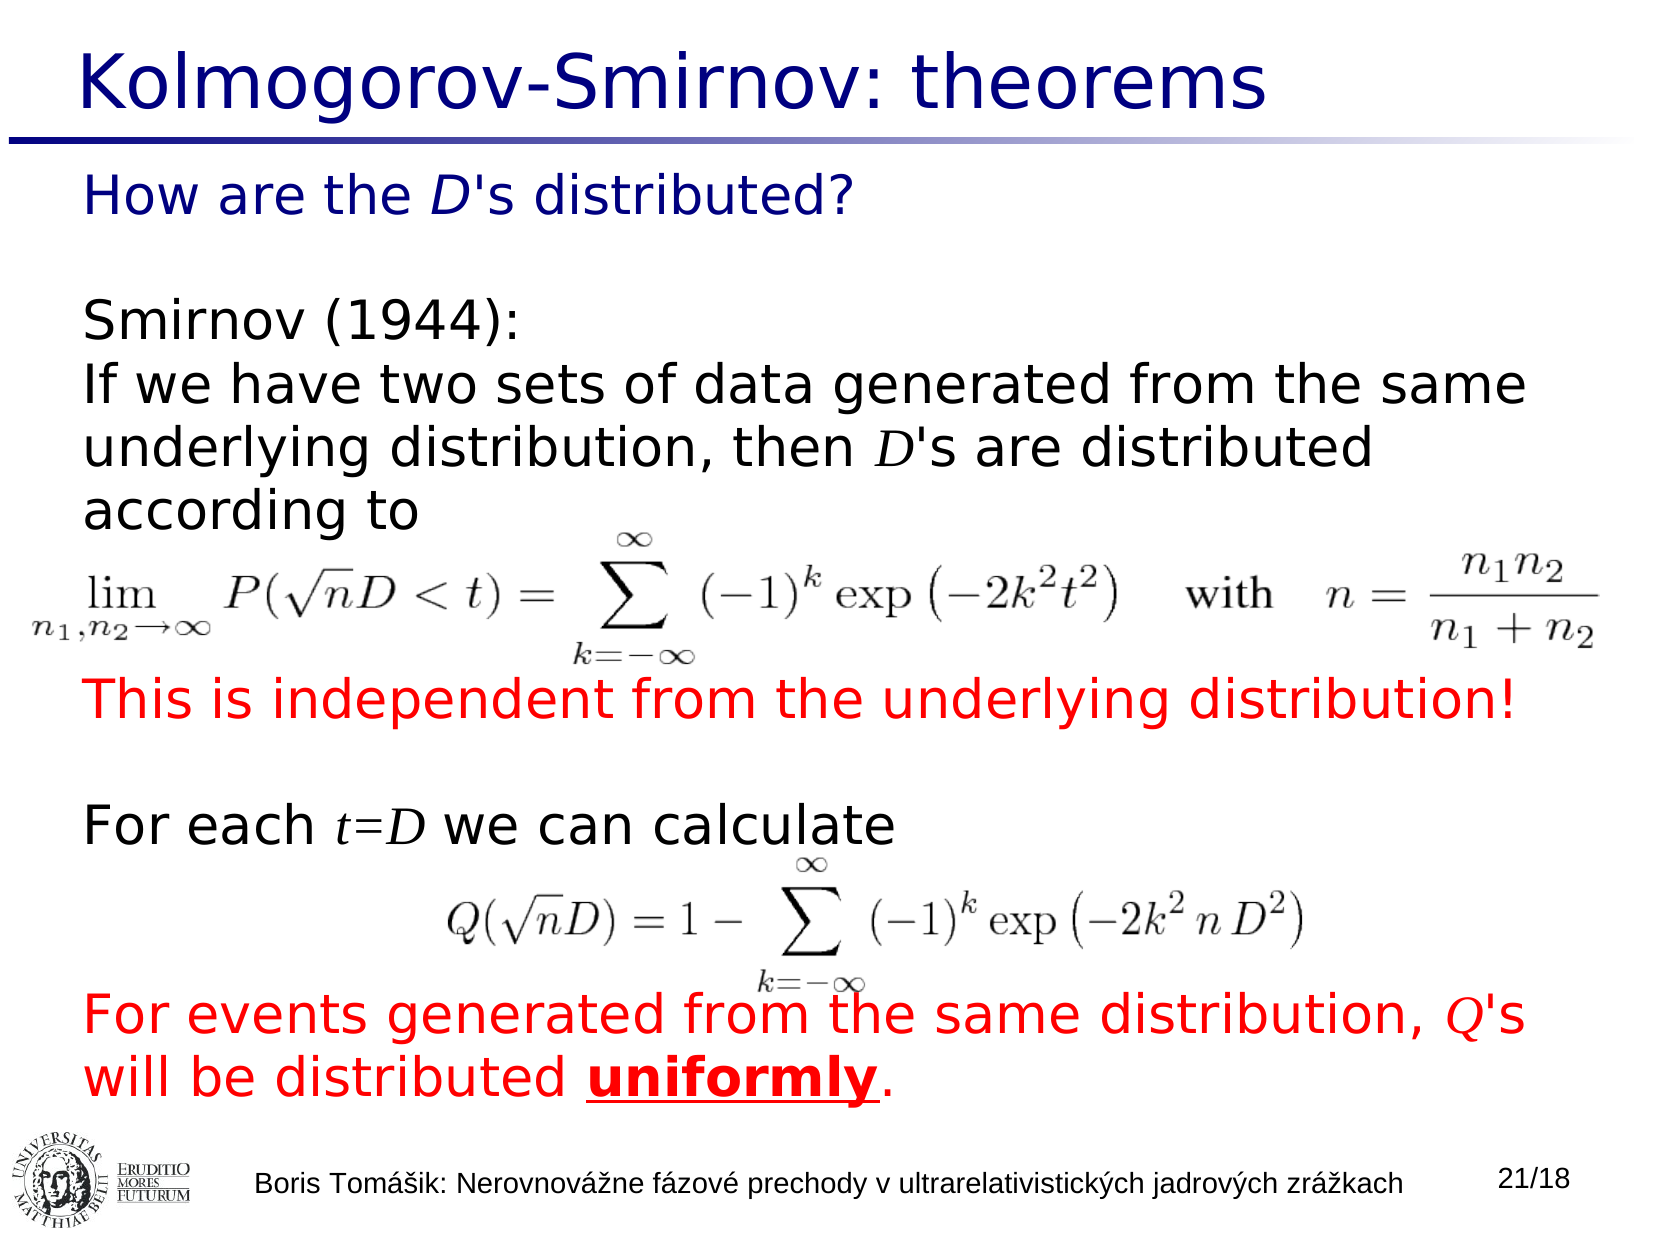

# Kolmogorov-Smirnov: theorems
How are the D's distributed?
Smirnov (1944):
If we have two sets of data generated from the same underlying distribution, then D's are distributed according to
This is independent from the underlying distribution!
For each t=D we can calculate
For events generated from the same distribution, Q's will be distributed uniformly.
21